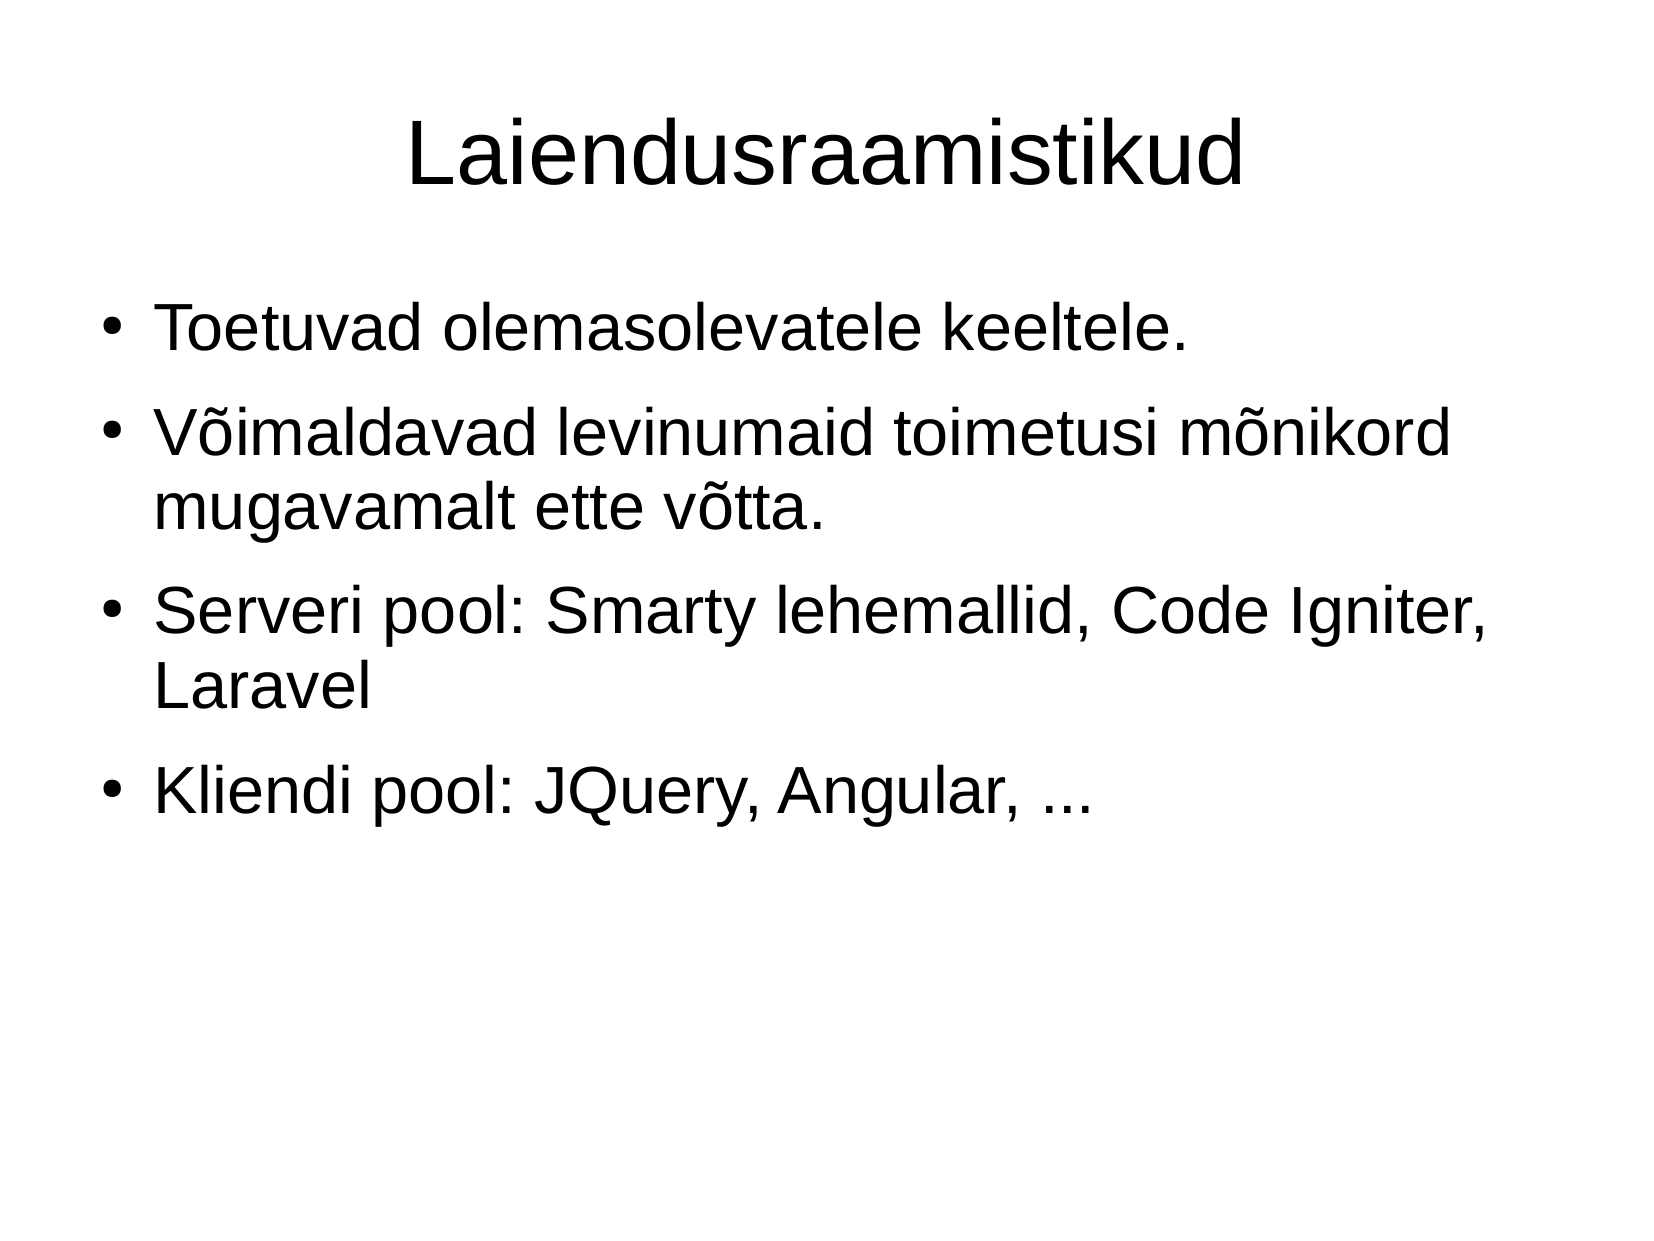

# Laiendusraamistikud
Toetuvad olemasolevatele keeltele.
Võimaldavad levinumaid toimetusi mõnikord mugavamalt ette võtta.
Serveri pool: Smarty lehemallid, Code Igniter, Laravel
Kliendi pool: JQuery, Angular, ...